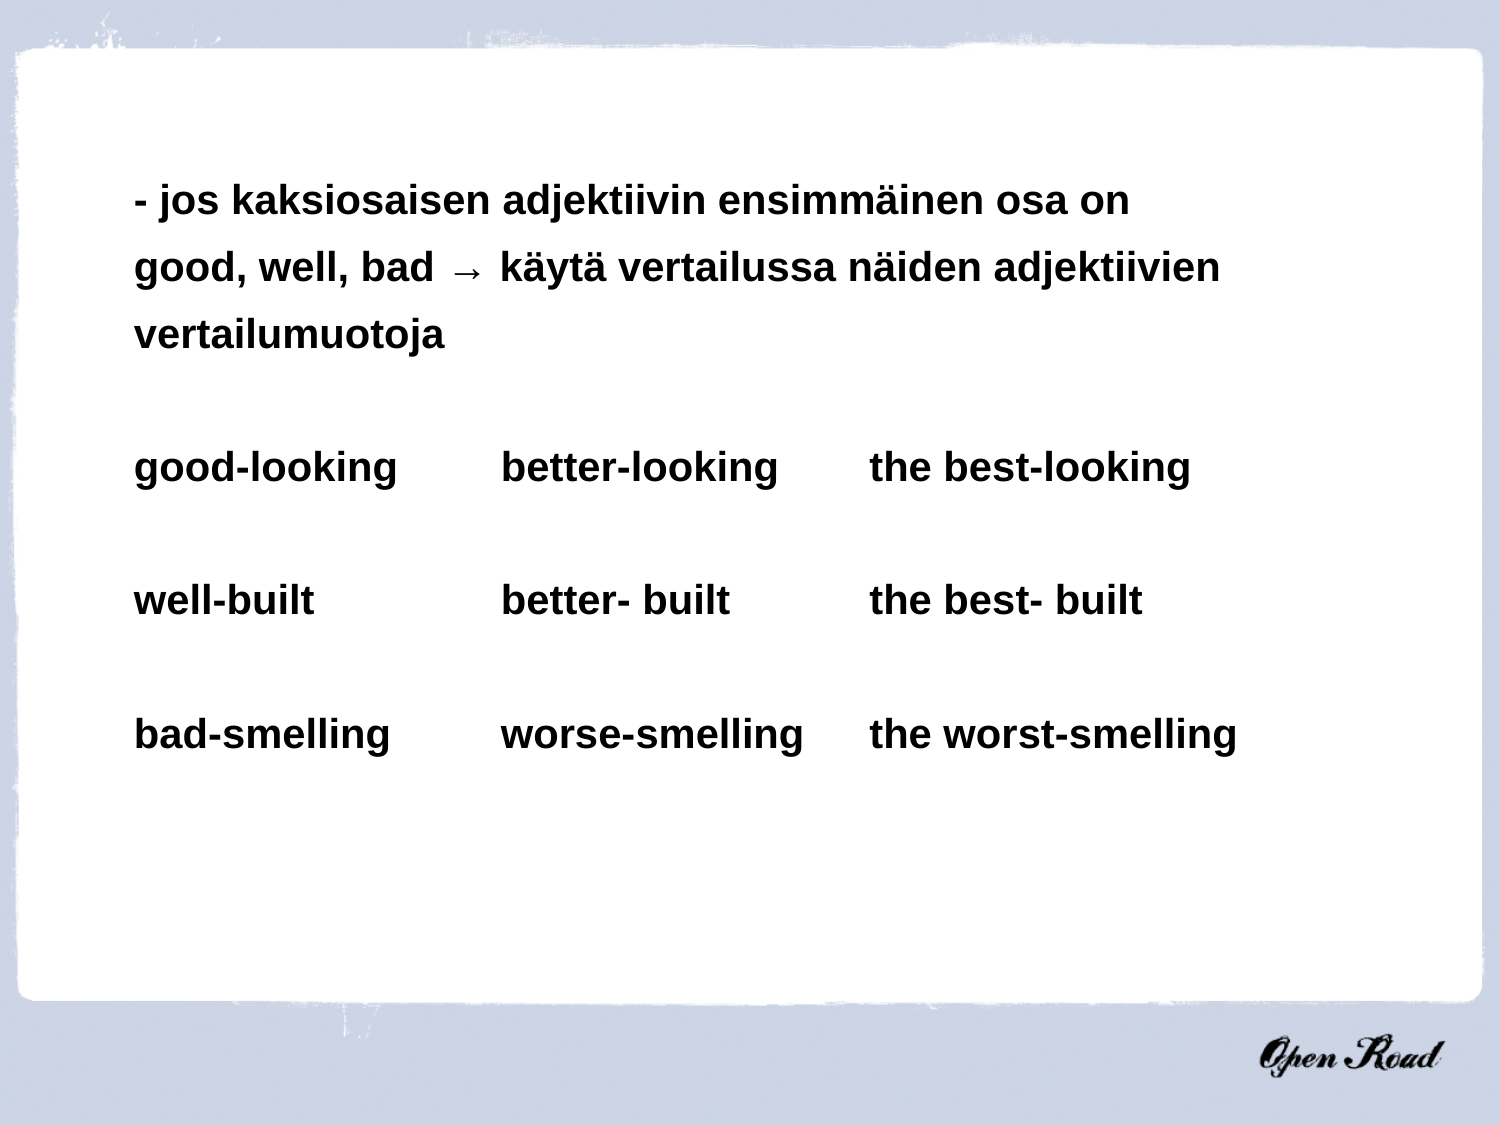

- jos kaksiosaisen adjektiivin ensimmäinen osa on
good, well, bad → käytä vertailussa näiden adjektiivien
vertailumuotoja
good-looking		better-looking		the best-looking
well-built			better- built		the best- built
bad-smelling		worse-smelling	the worst-smelling